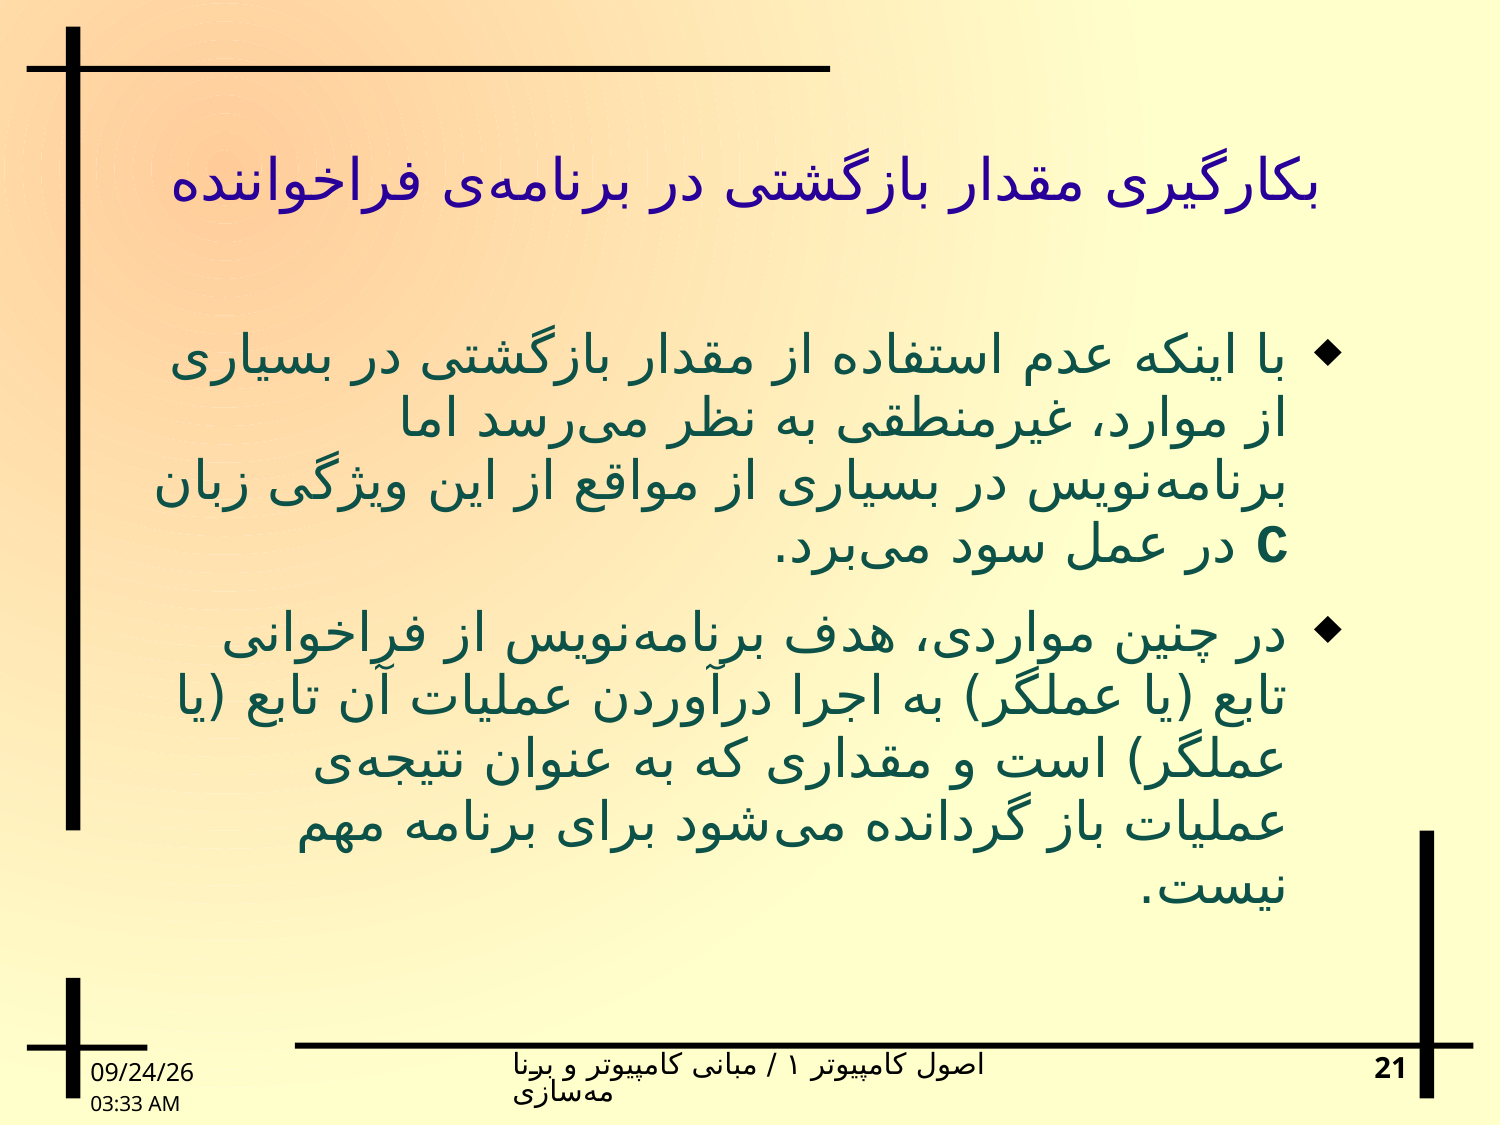

# بکارگیری مقدار بازگشتی در برنامه‌ی فراخواننده
با اینکه عدم استفاده از مقدار بازگشتی در بسیاری از موارد، غیرمنطقی به نظر می‌رسد اما برنامه‌نویس در بسیاری از مواقع از این ویژگی زبان C در عمل سود می‌برد.
در چنین مواردی، هدف برنامه‌نویس از فراخوانی تابع (یا عملگر) به اجرا درآوردن عملیات آن تابع (یا عملگر) است و مقداری که به عنوان نتیجه‌ی عملیات باز گردانده می‌شود برای برنامه مهم نیست.
اصول کامپیوتر ۱ / مبانی کامپیوتر و برنامه‌سازی
21